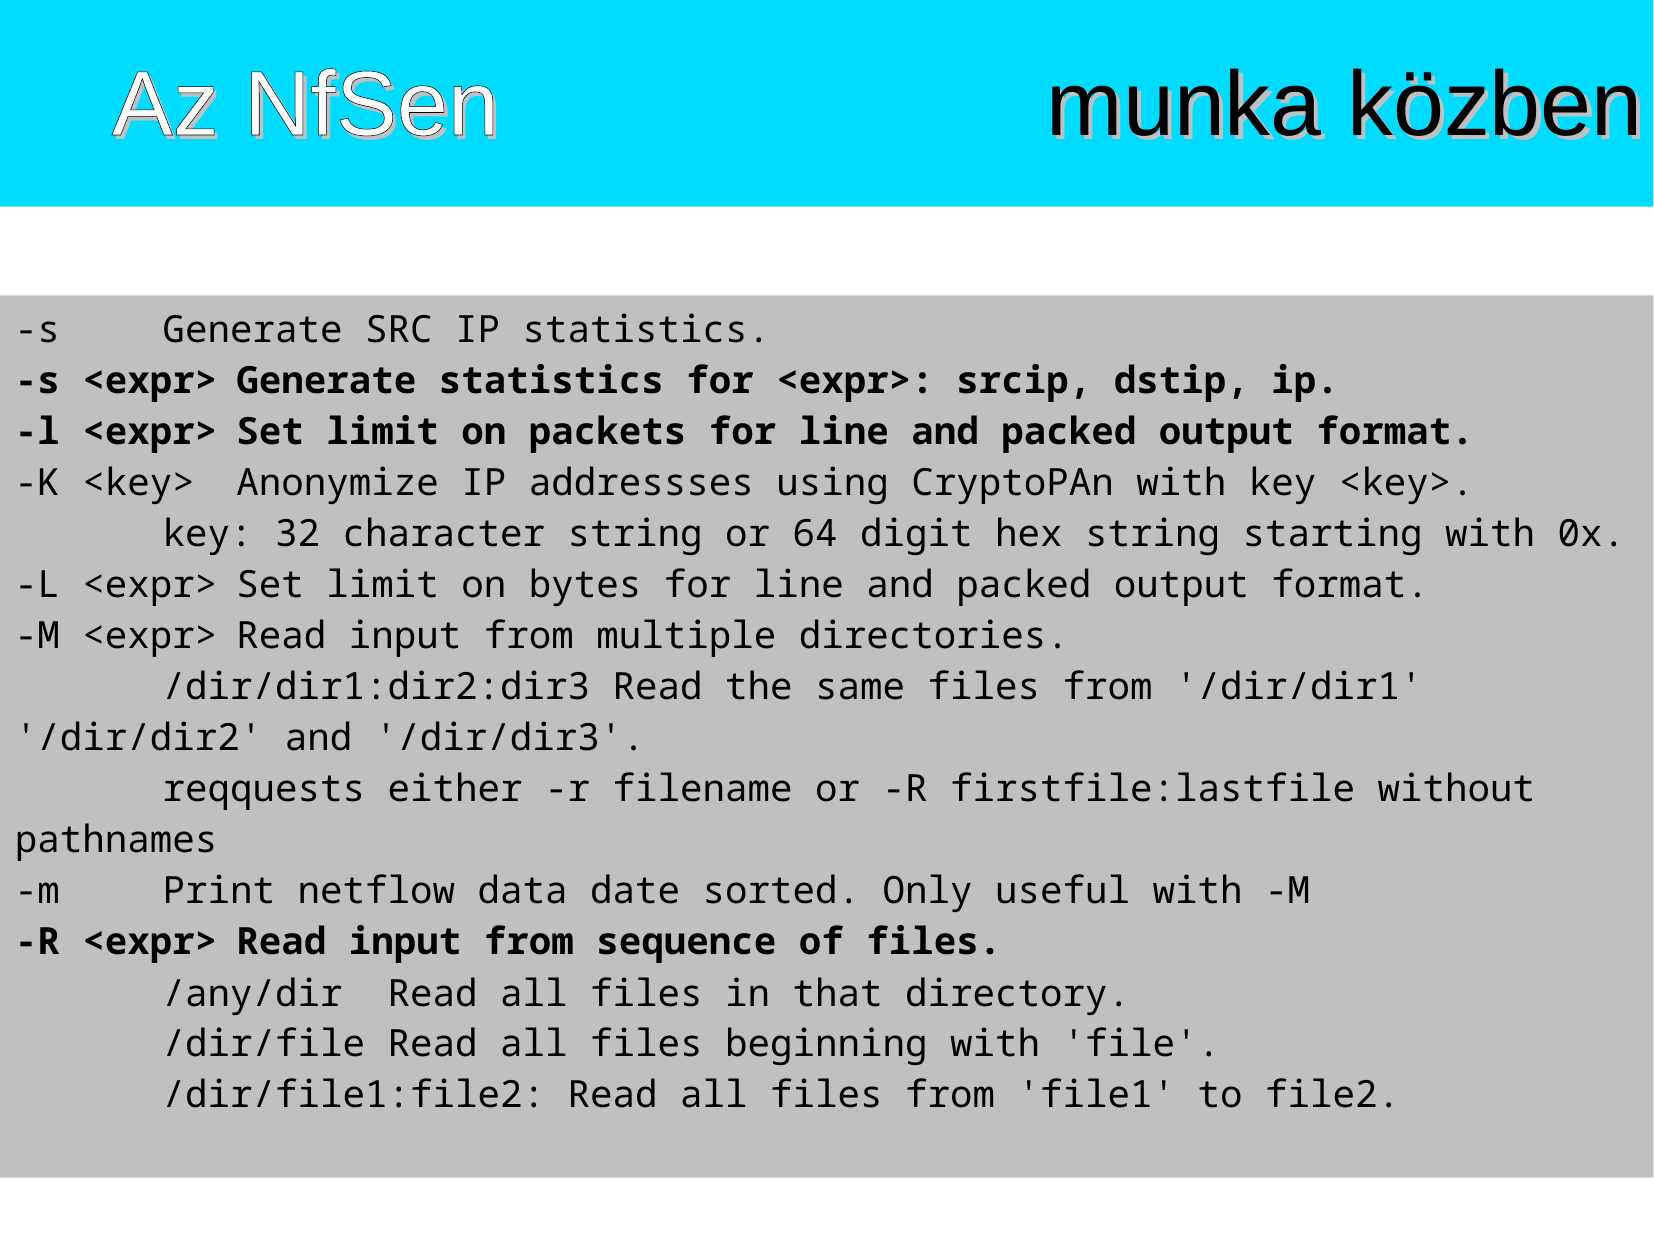

# Az NfSen	munka közben
-s		Generate SRC IP statistics.
-s <expr>	Generate statistics for <expr>: srcip, dstip, ip.
-l <expr>	Set limit on packets for line and packed output format.
-K <key>	Anonymize IP addressses using CryptoPAn with key <key>.
		key: 32 character string or 64 digit hex string starting with 0x.
-L <expr>	Set limit on bytes for line and packed output format.
-M <expr>	Read input from multiple directories.
		/dir/dir1:dir2:dir3 Read the same files from '/dir/dir1' '/dir/dir2' and '/dir/dir3'.
		reqquests either -r filename or -R firstfile:lastfile without pathnames
-m		Print netflow data date sorted. Only useful with -M
-R <expr>	Read input from sequence of files.
		/any/dir Read all files in that directory.
		/dir/file Read all files beginning with 'file'.
		/dir/file1:file2: Read all files from 'file1' to file2.